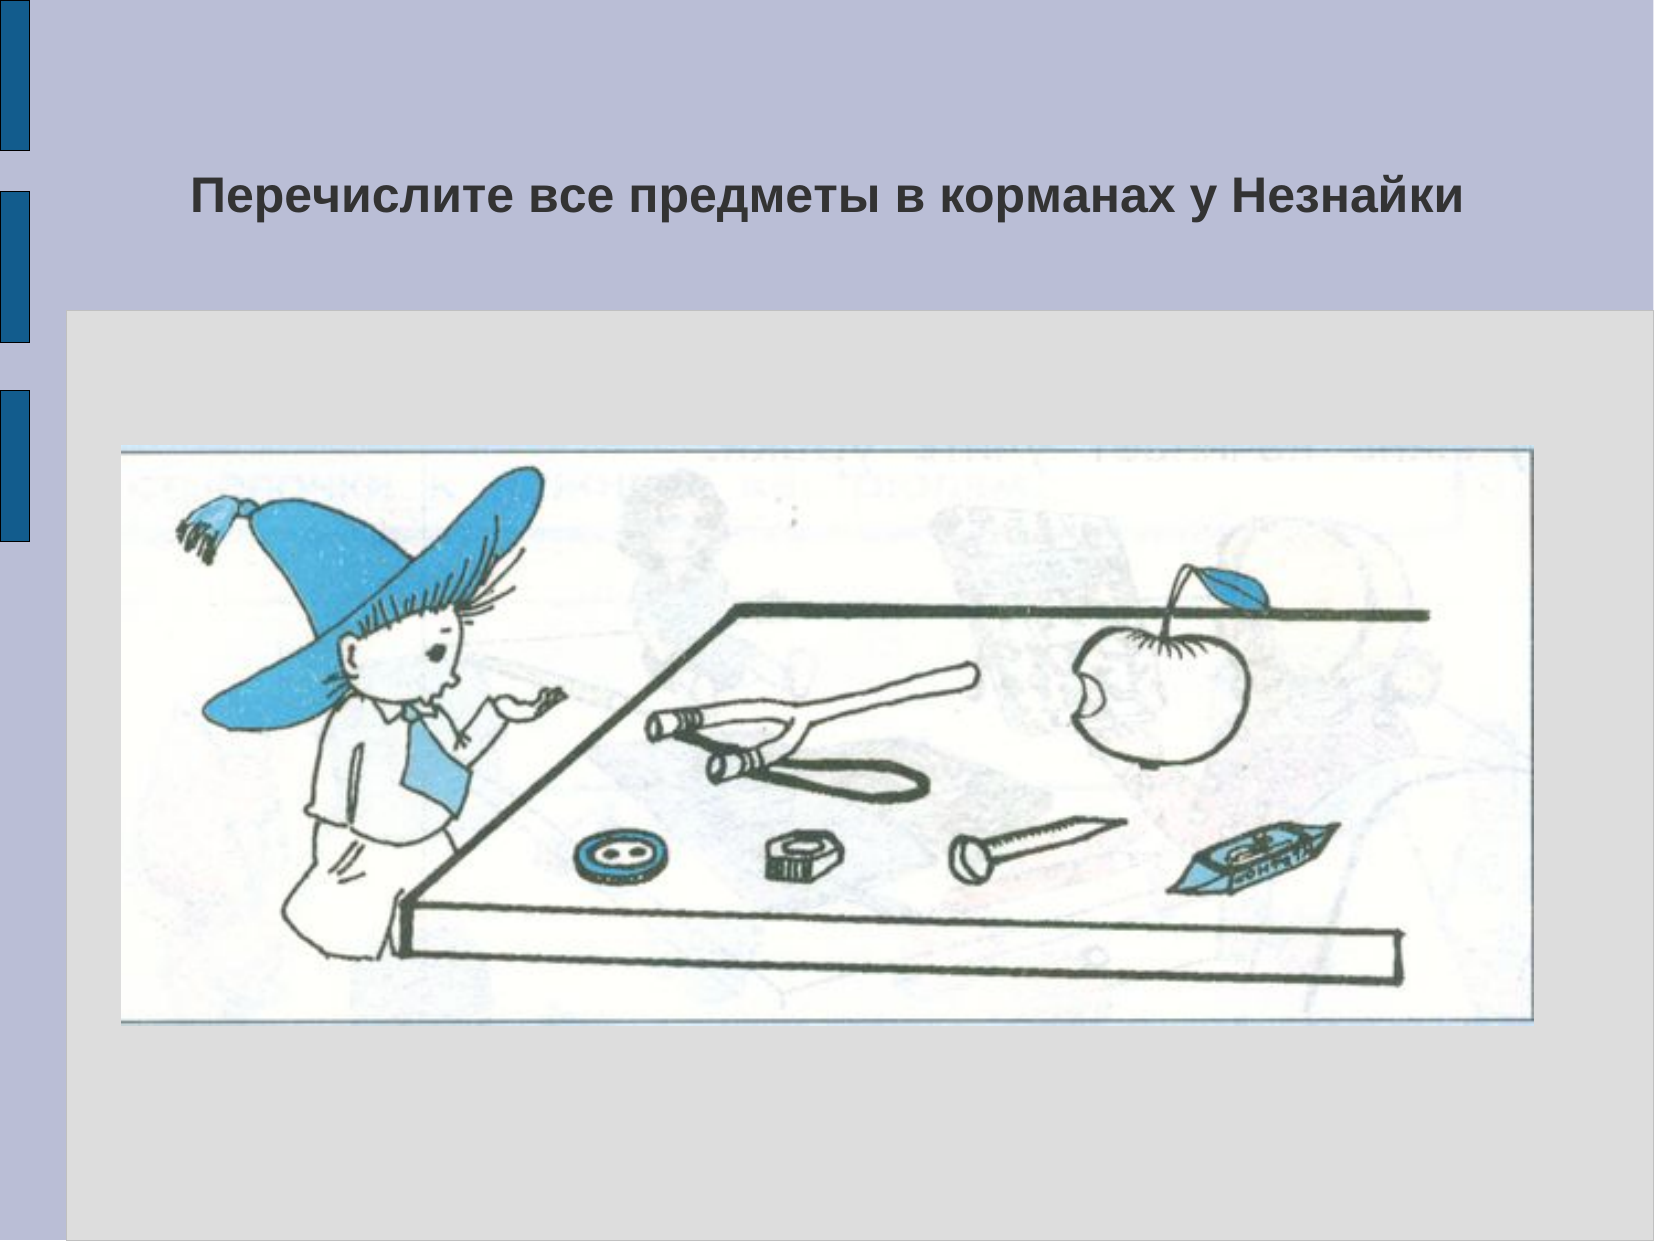

# Перечислите все предметы в корманах у Незнайки